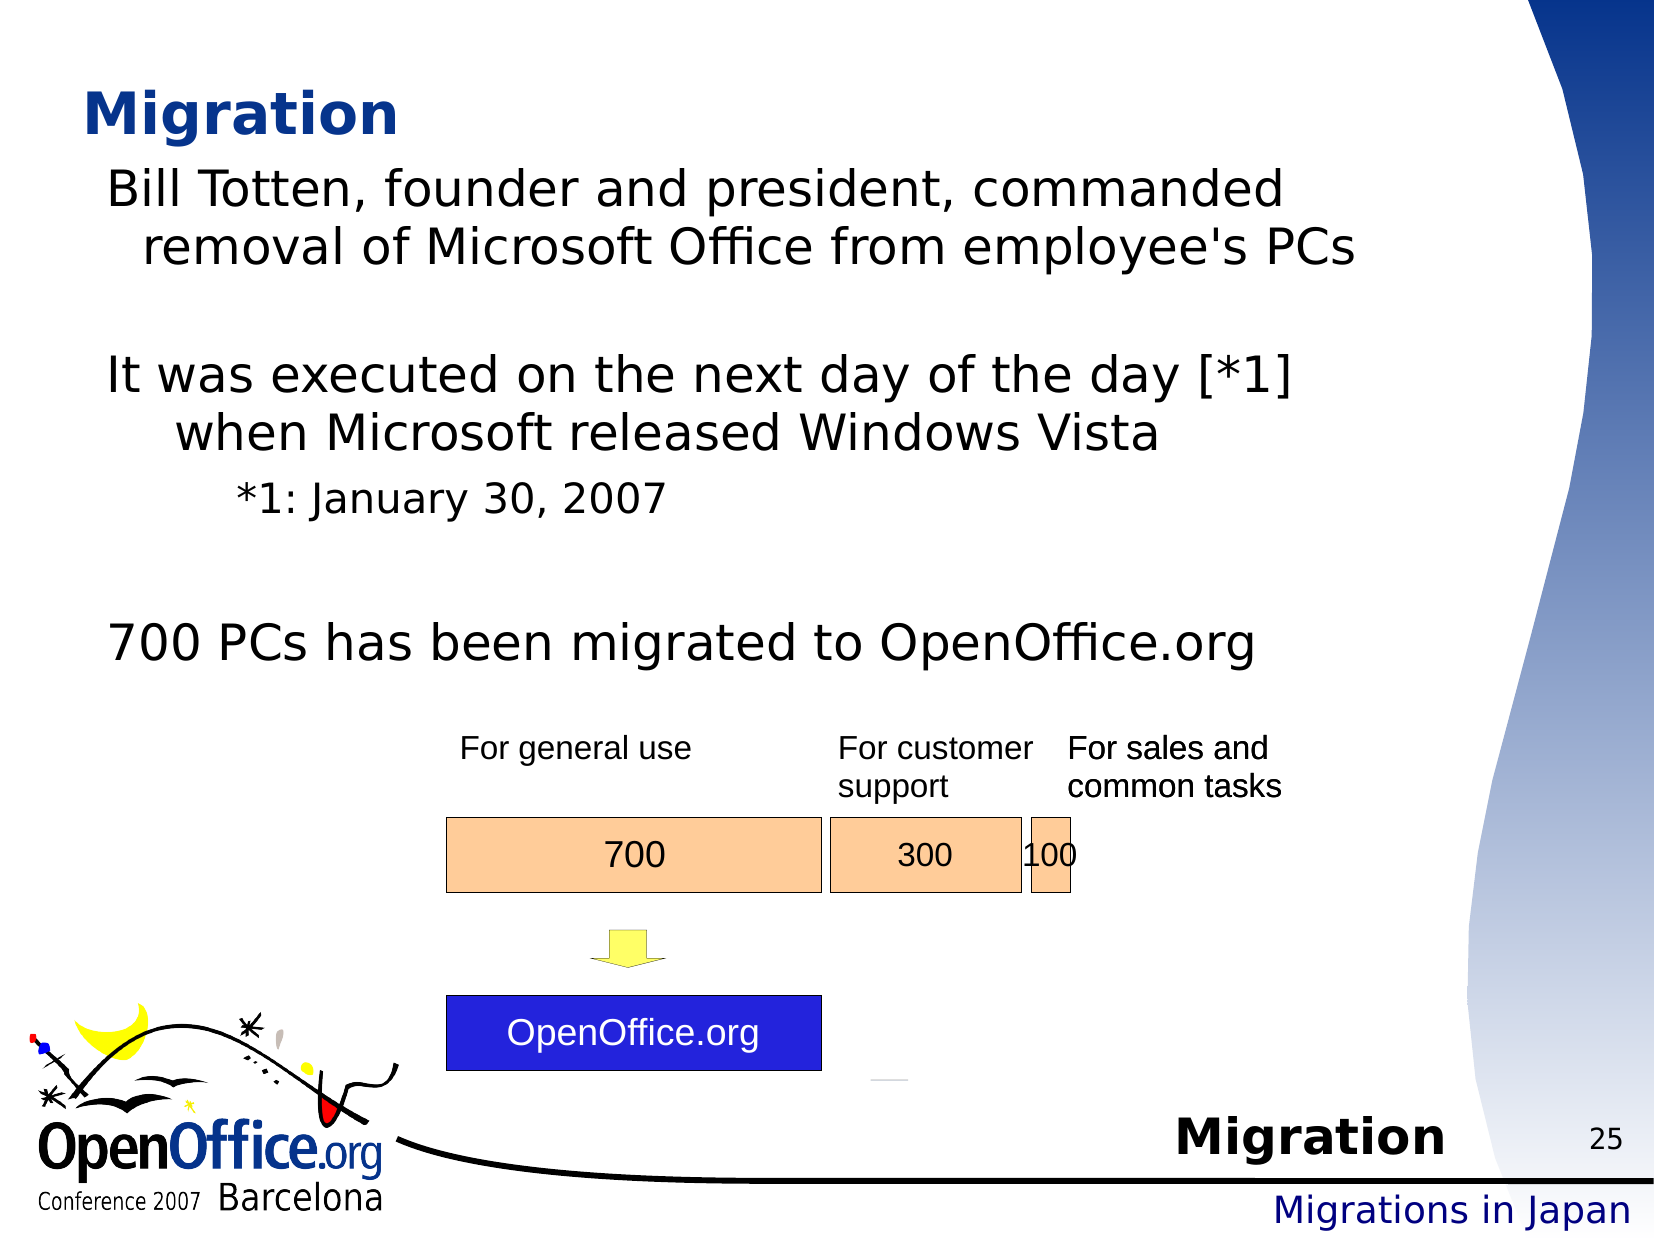

Migration
Bill Totten, founder and president, commanded
removal of Microsoft Office from employee's PCs
It was executed on the next day of the day [*1]
 when Microsoft released Windows Vista
*1: January 30, 2007
700 PCs has been migrated to OpenOffice.org
# Migration
25